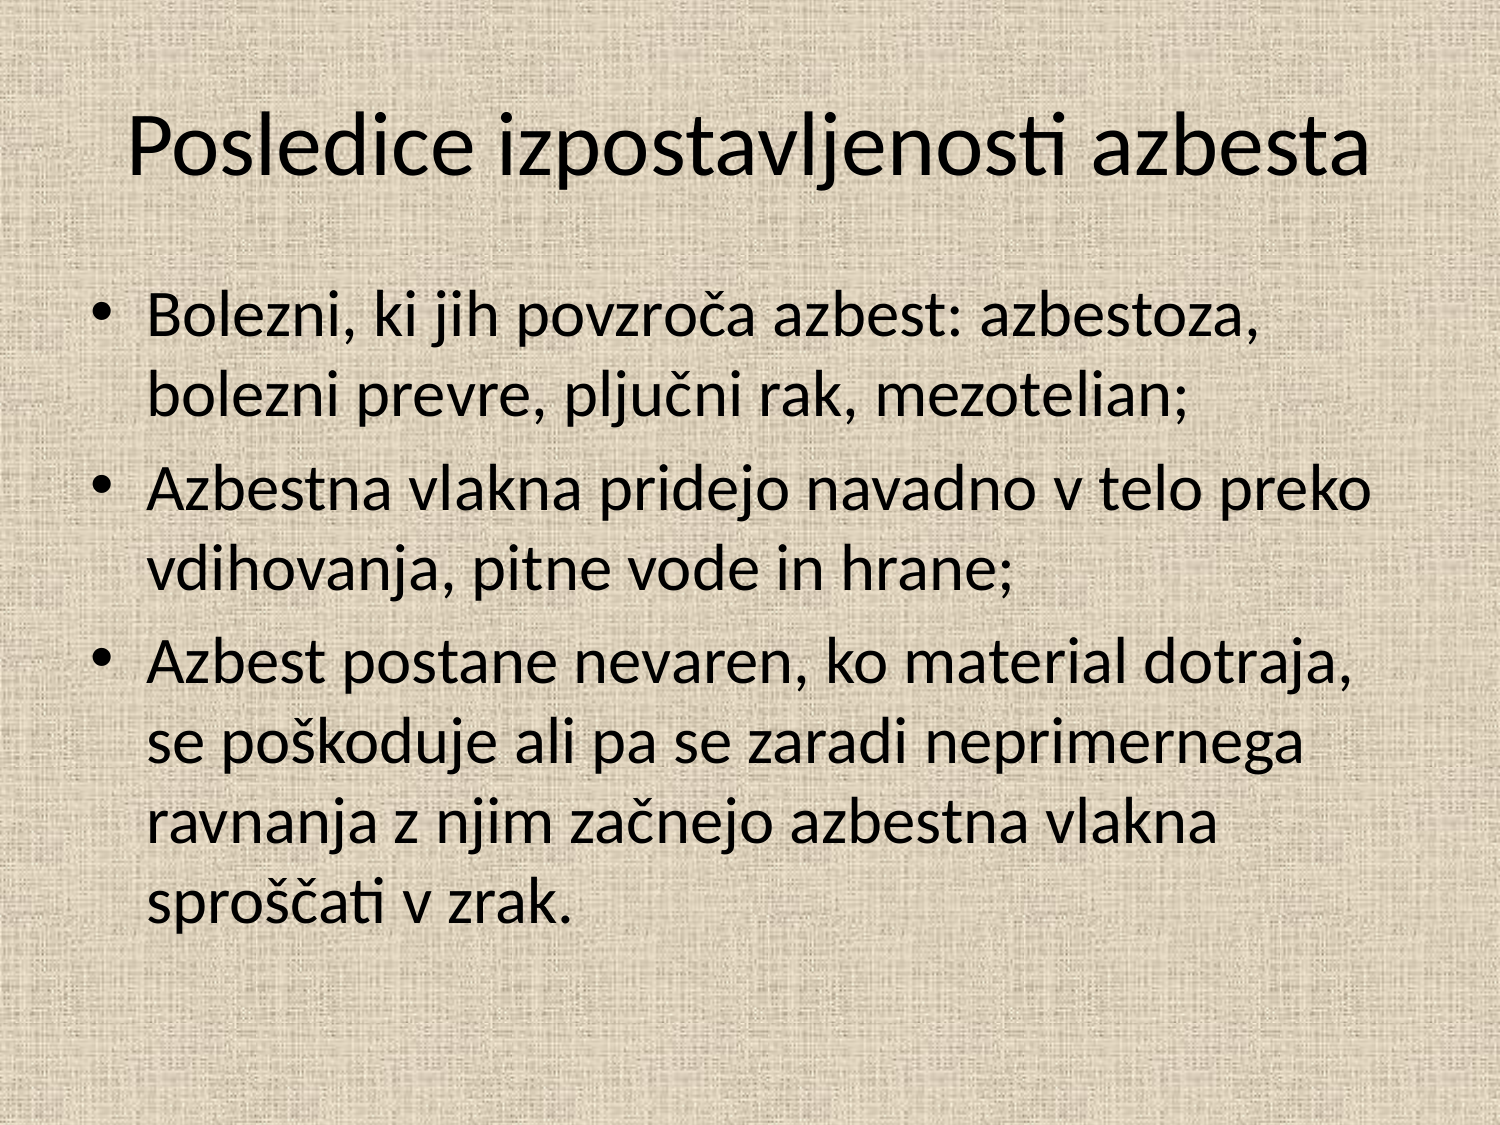

# Posledice izpostavljenosti azbesta
Bolezni, ki jih povzroča azbest: azbestoza, bolezni prevre, pljučni rak, mezotelian;
Azbestna vlakna pridejo navadno v telo preko vdihovanja, pitne vode in hrane;
Azbest postane nevaren, ko material dotraja, se poškoduje ali pa se zaradi neprimernega ravnanja z njim začnejo azbestna vlakna sproščati v zrak.